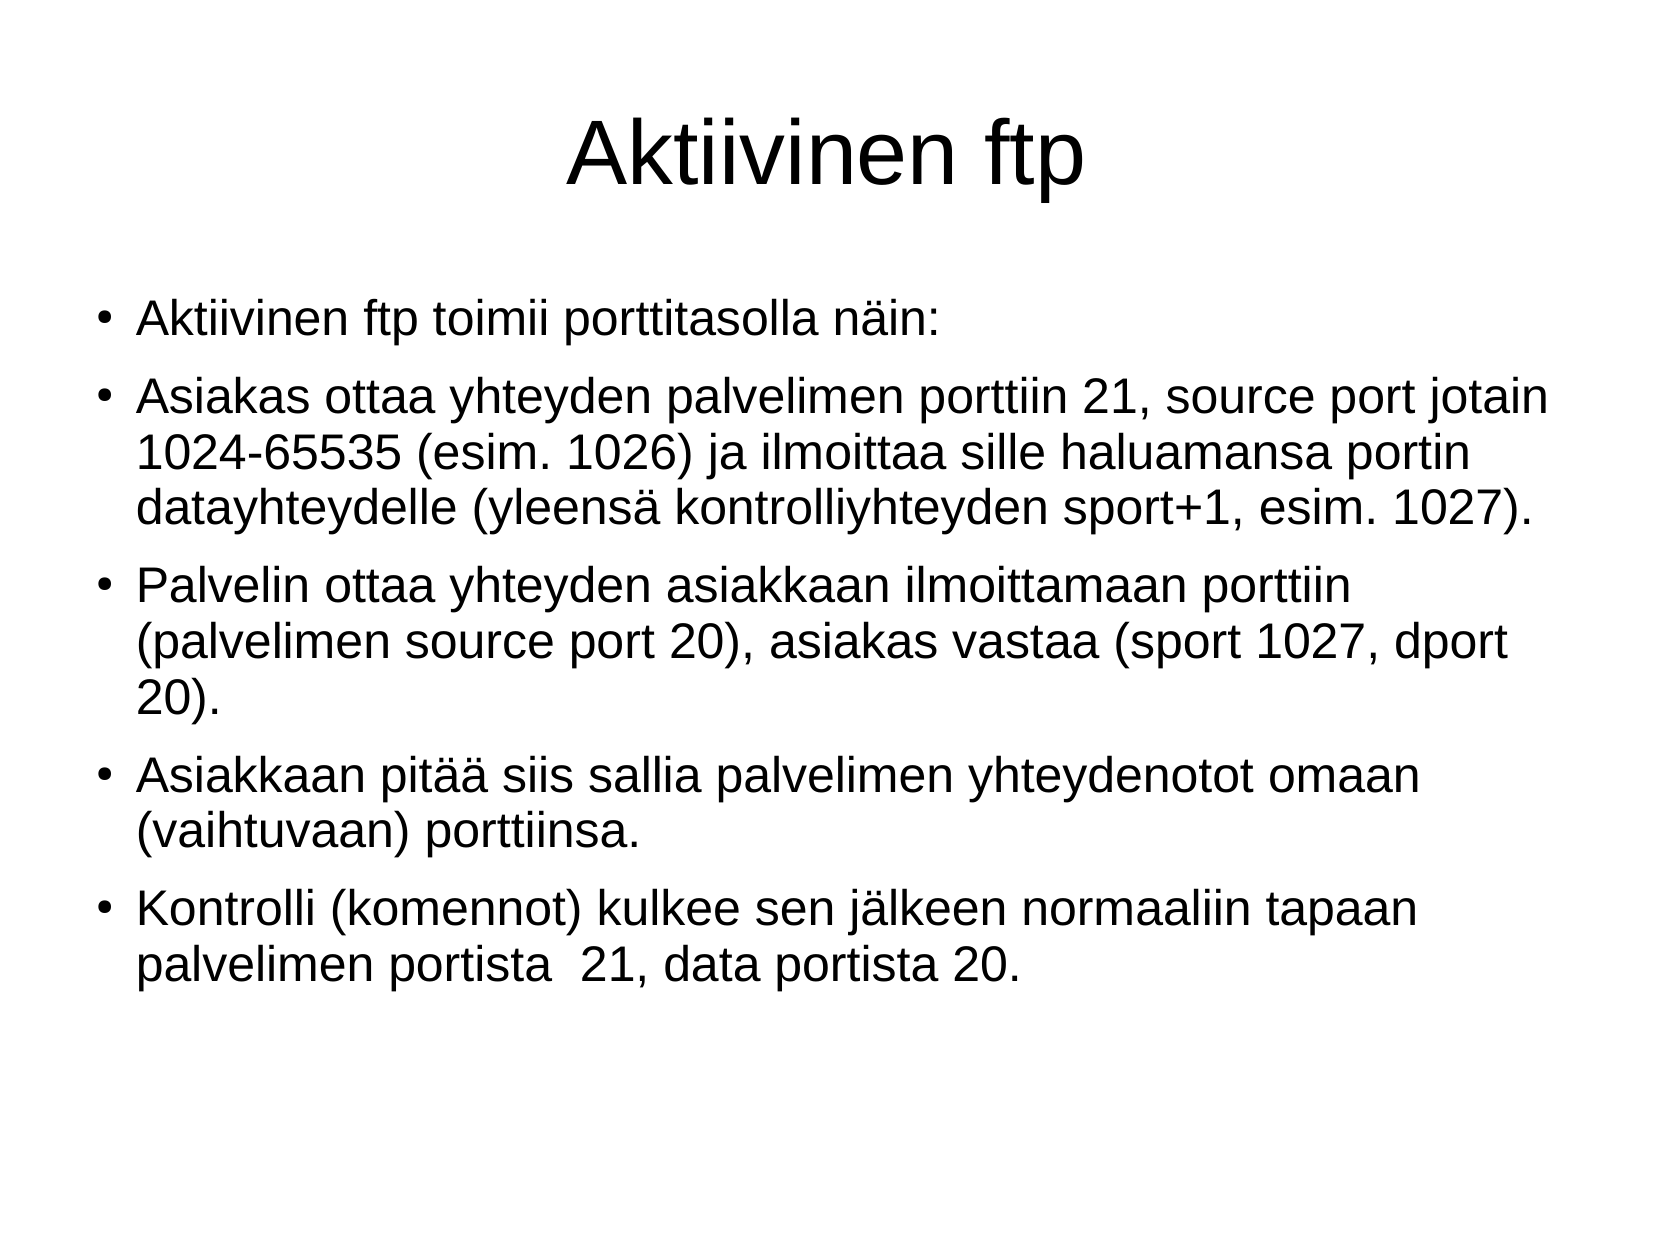

# Aktiivinen ftp
Aktiivinen ftp toimii porttitasolla näin:
Asiakas ottaa yhteyden palvelimen porttiin 21, source port jotain 1024-65535 (esim. 1026) ja ilmoittaa sille haluamansa portin datayhteydelle (yleensä kontrolliyhteyden sport+1, esim. 1027).
Palvelin ottaa yhteyden asiakkaan ilmoittamaan porttiin (palvelimen source port 20), asiakas vastaa (sport 1027, dport 20).
Asiakkaan pitää siis sallia palvelimen yhteydenotot omaan (vaihtuvaan) porttiinsa.
Kontrolli (komennot) kulkee sen jälkeen normaaliin tapaan palvelimen portista 21, data portista 20.